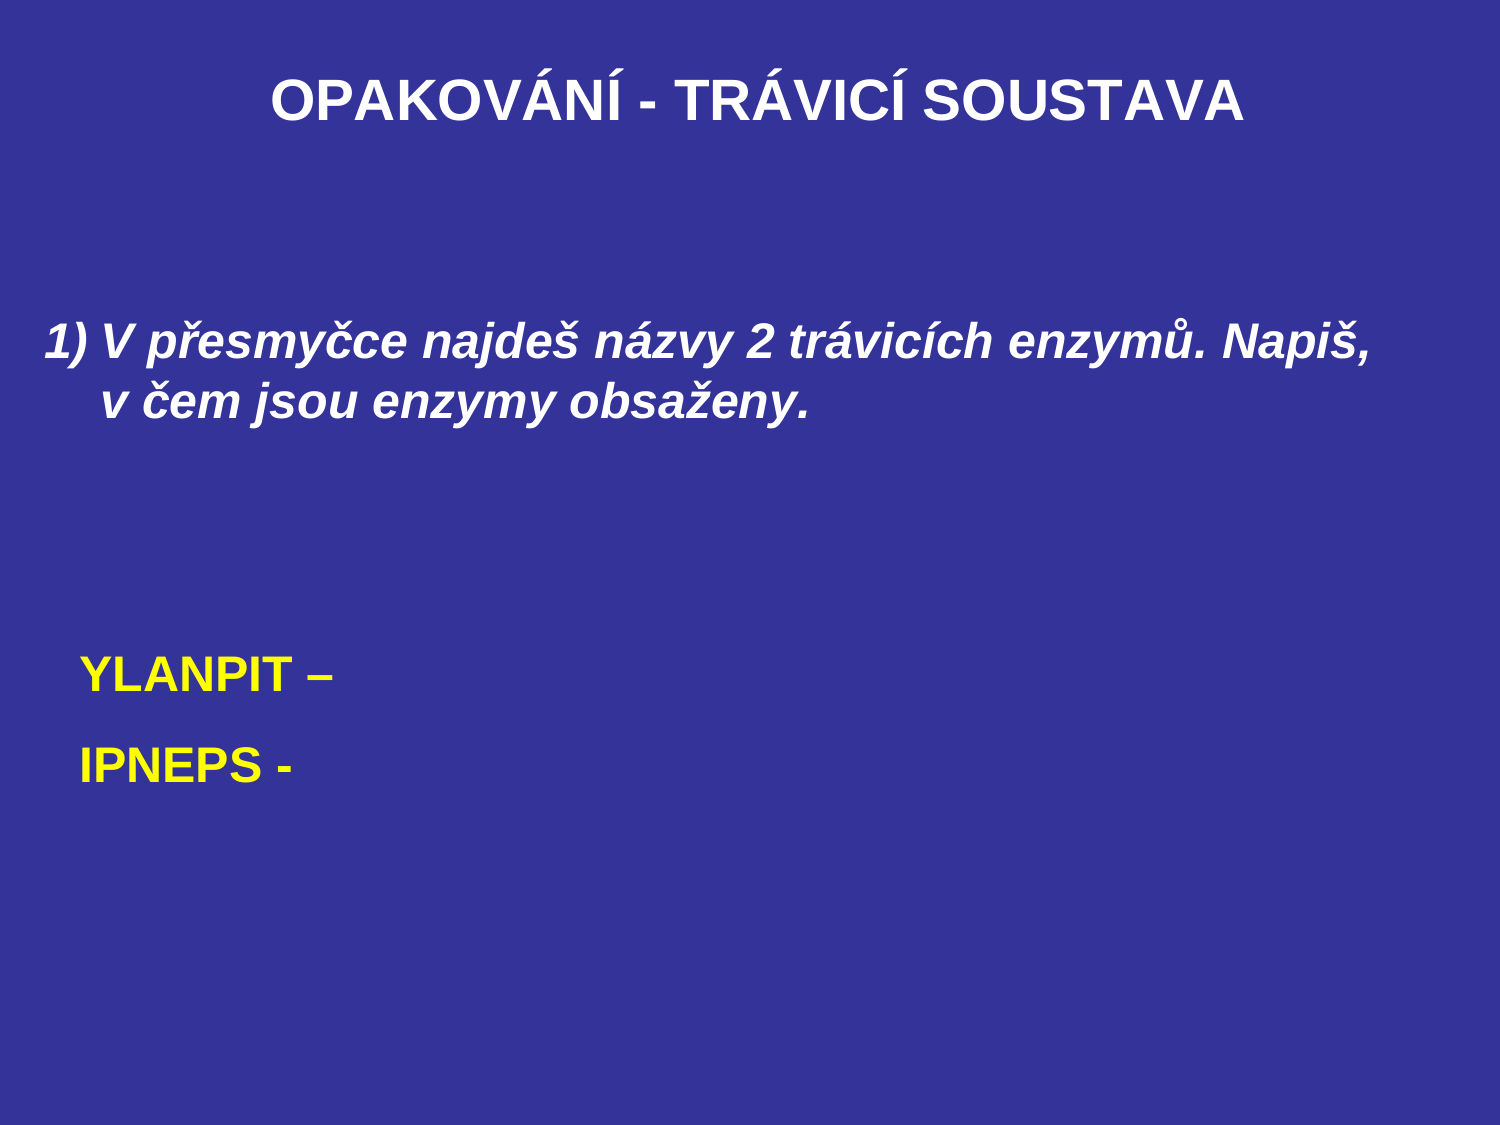

OPAKOVÁNÍ - TRÁVICÍ SOUSTAVA
V přesmyčce najdeš názvy 2 trávicích enzymů. Napiš, v čem jsou enzymy obsaženy.
YLANPIT –
IPNEPS -